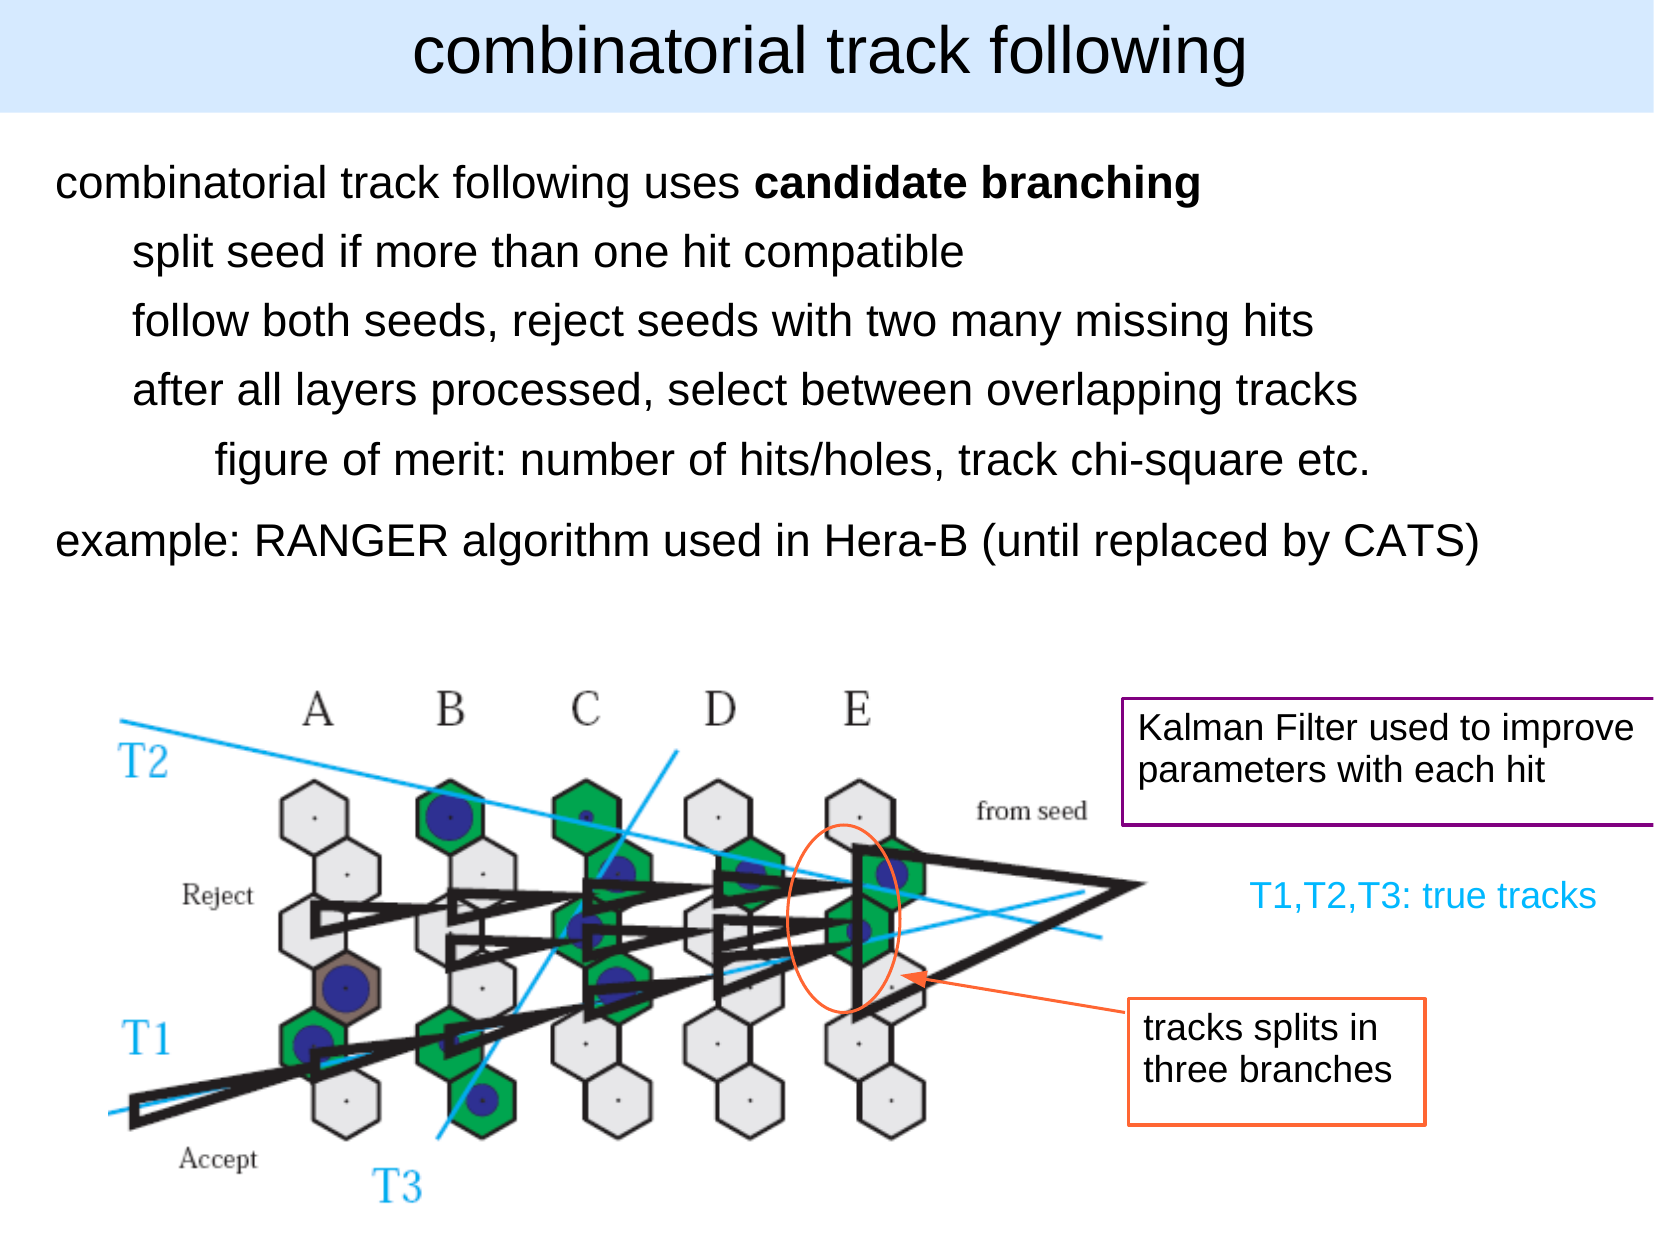

# combinatorial track following
combinatorial track following uses candidate branching
split seed if more than one hit compatible
follow both seeds, reject seeds with two many missing hits
after all layers processed, select between overlapping tracks
figure of merit: number of hits/holes, track chi-square etc.
example: RANGER algorithm used in Hera-B (until replaced by CATS)
Kalman Filter used to improve
parameters with each hit
T1,T2,T3: true tracks
tracks splits in three branches